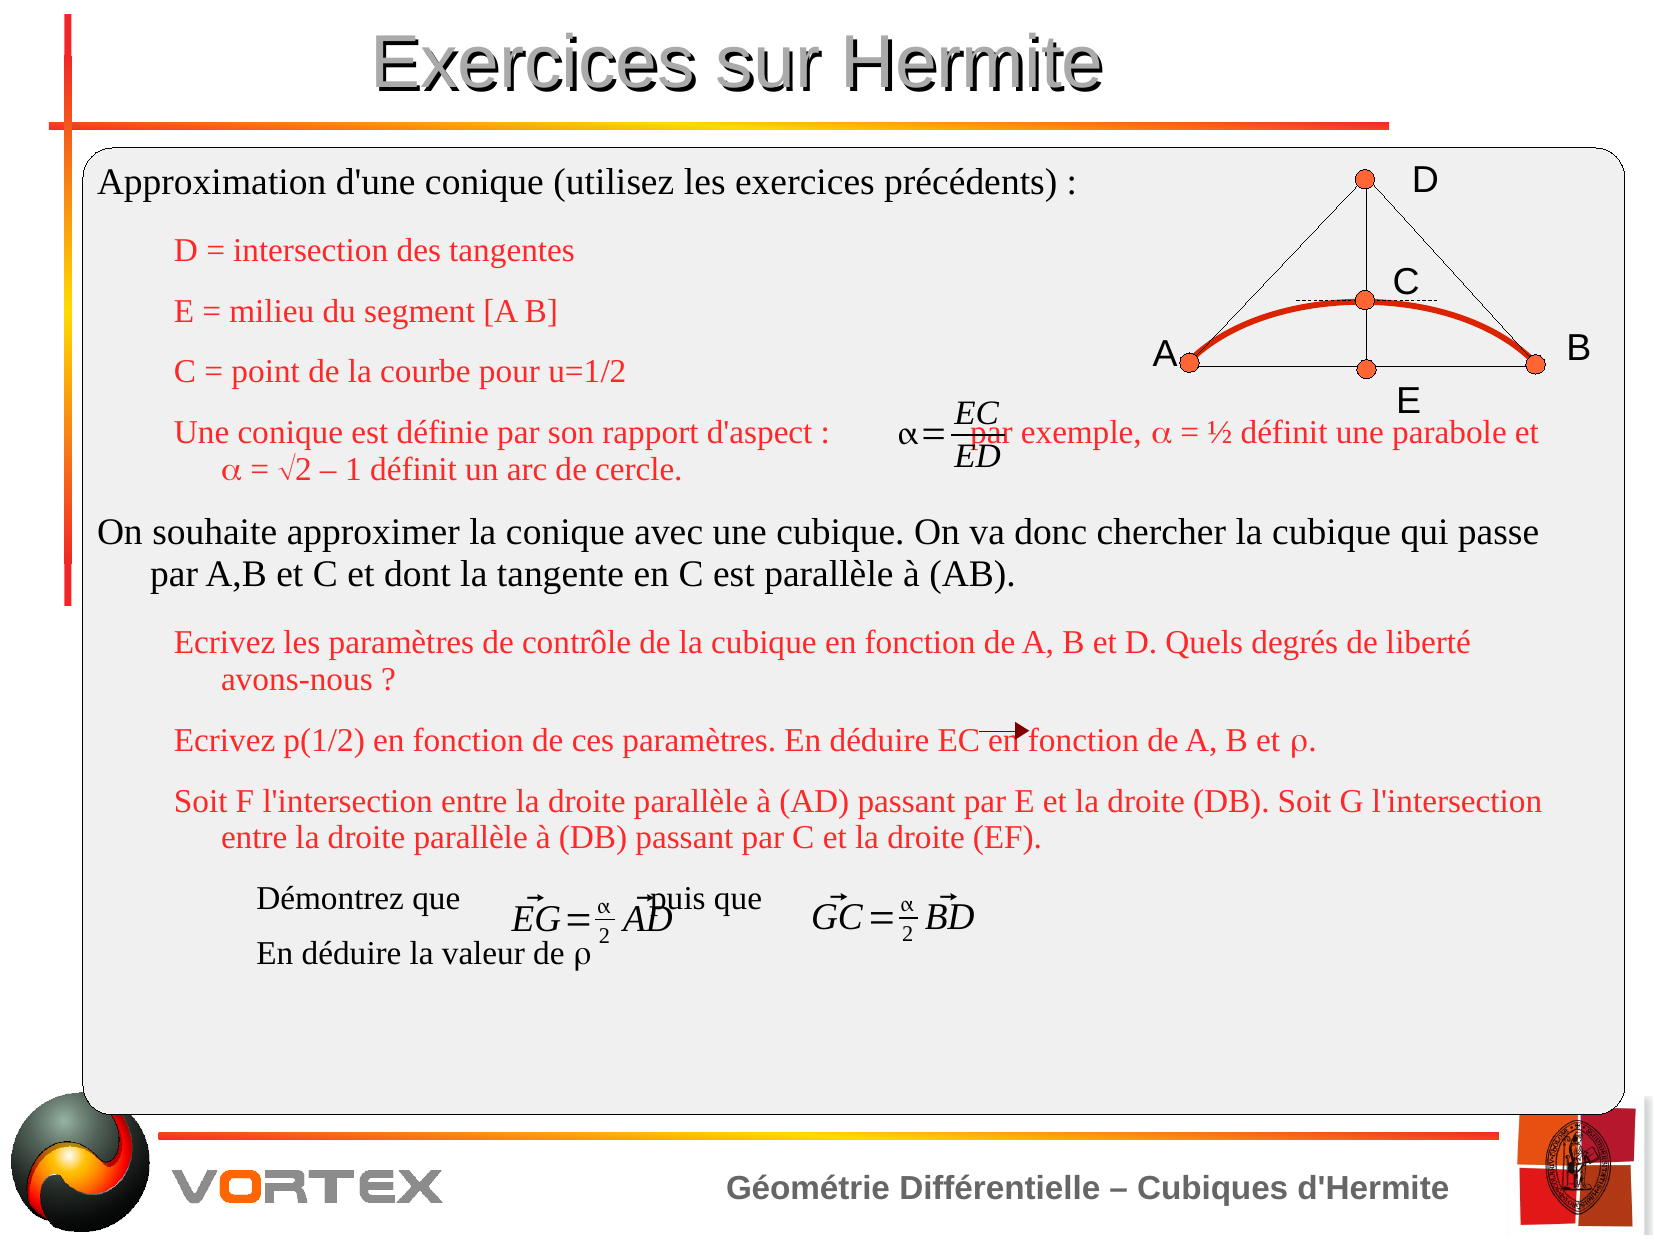

# Exercices sur Hermite
D
C
B
A
E
Approximation d'une conique (utilisez les exercices précédents) :
D = intersection des tangentes
E = milieu du segment [A B]
C = point de la courbe pour u=1/2
Une conique est définie par son rapport d'aspect : par exemple,  = ½ définit une parabole et  = 2 – 1 définit un arc de cercle.
On souhaite approximer la conique avec une cubique. On va donc chercher la cubique qui passe par A,B et C et dont la tangente en C est parallèle à (AB).
Ecrivez les paramètres de contrôle de la cubique en fonction de A, B et D. Quels degrés de liberté avons-nous ?
Ecrivez p(1/2) en fonction de ces paramètres. En déduire EC en fonction de A, B et .
Soit F l'intersection entre la droite parallèle à (AD) passant par E et la droite (DB). Soit G l'intersection entre la droite parallèle à (DB) passant par C et la droite (EF).
Démontrez que puis que
En déduire la valeur de 